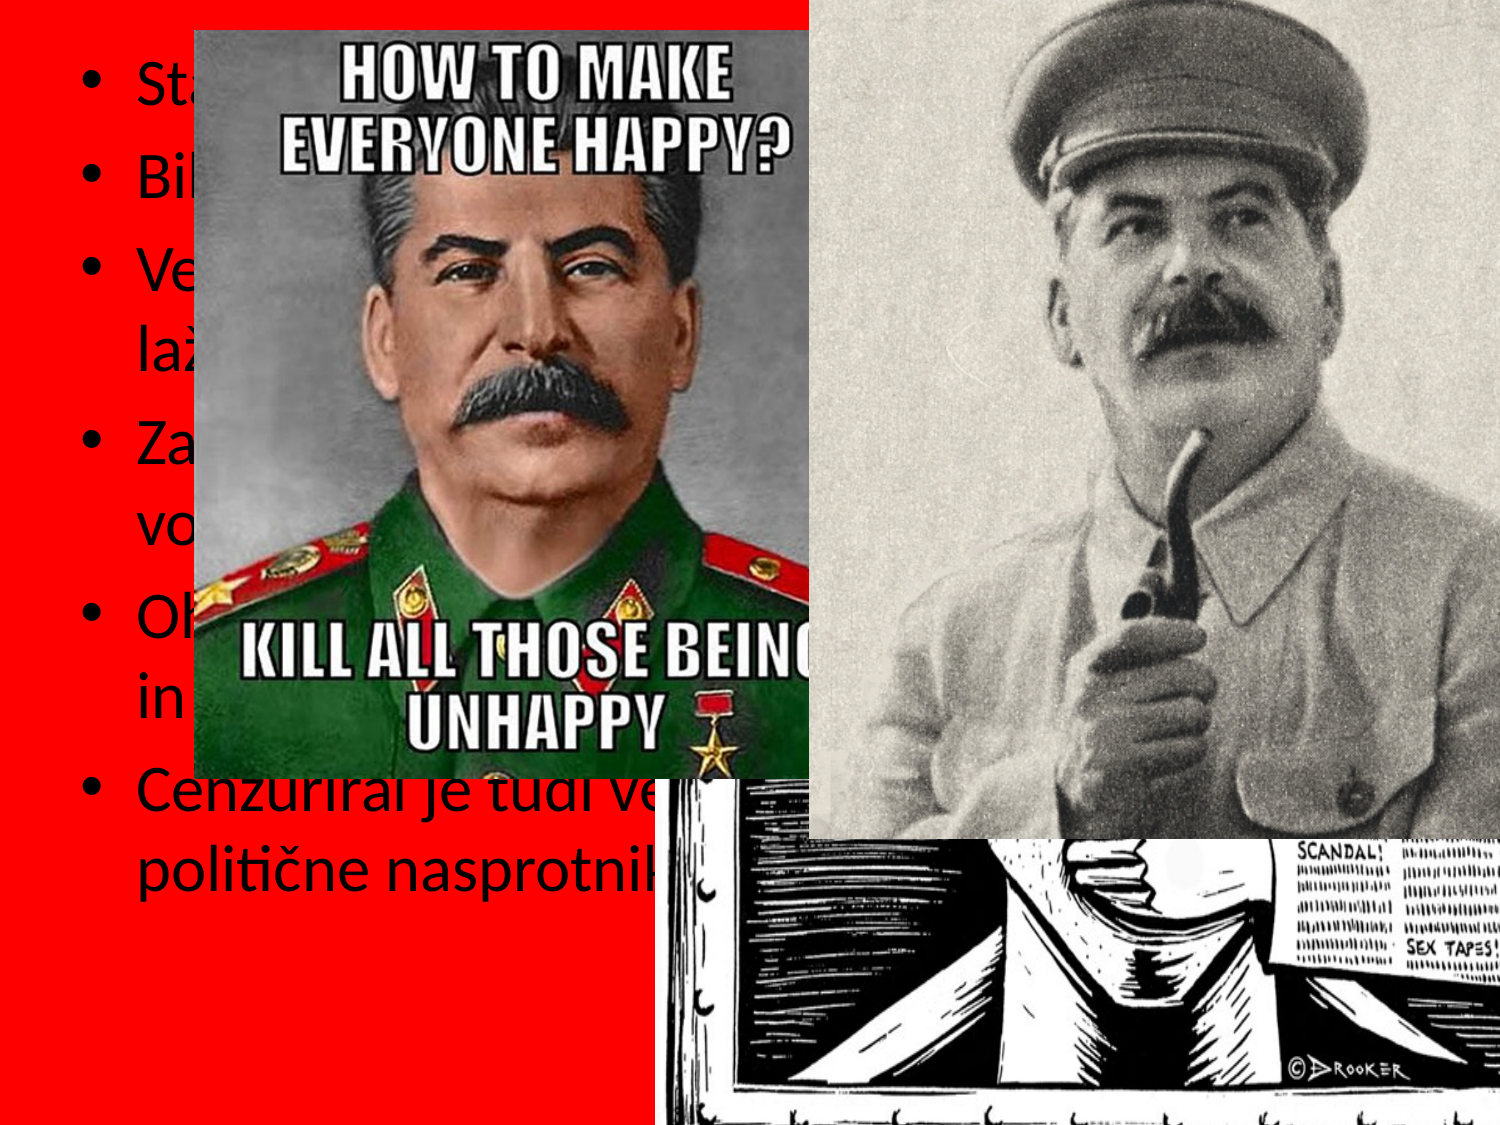

Stalinu je pomenila več moč, kot pa ideologija
Bil je krut, nevaren in nezaupljiv
Velikokrat je dal predelati slike in s tem ustvaril lažno zgodovino
Zaradi poškodbe roke iz otroštva ni bil pozvan v vojno
Ohranjeni dokazi, da je sam pisal sodne odrede in dal ubiti veliko ljudi s pomočjo Vladimirja Berie
Cenzuriral je tudi veliko del in hitro pospravljal politične nasprotnike
#